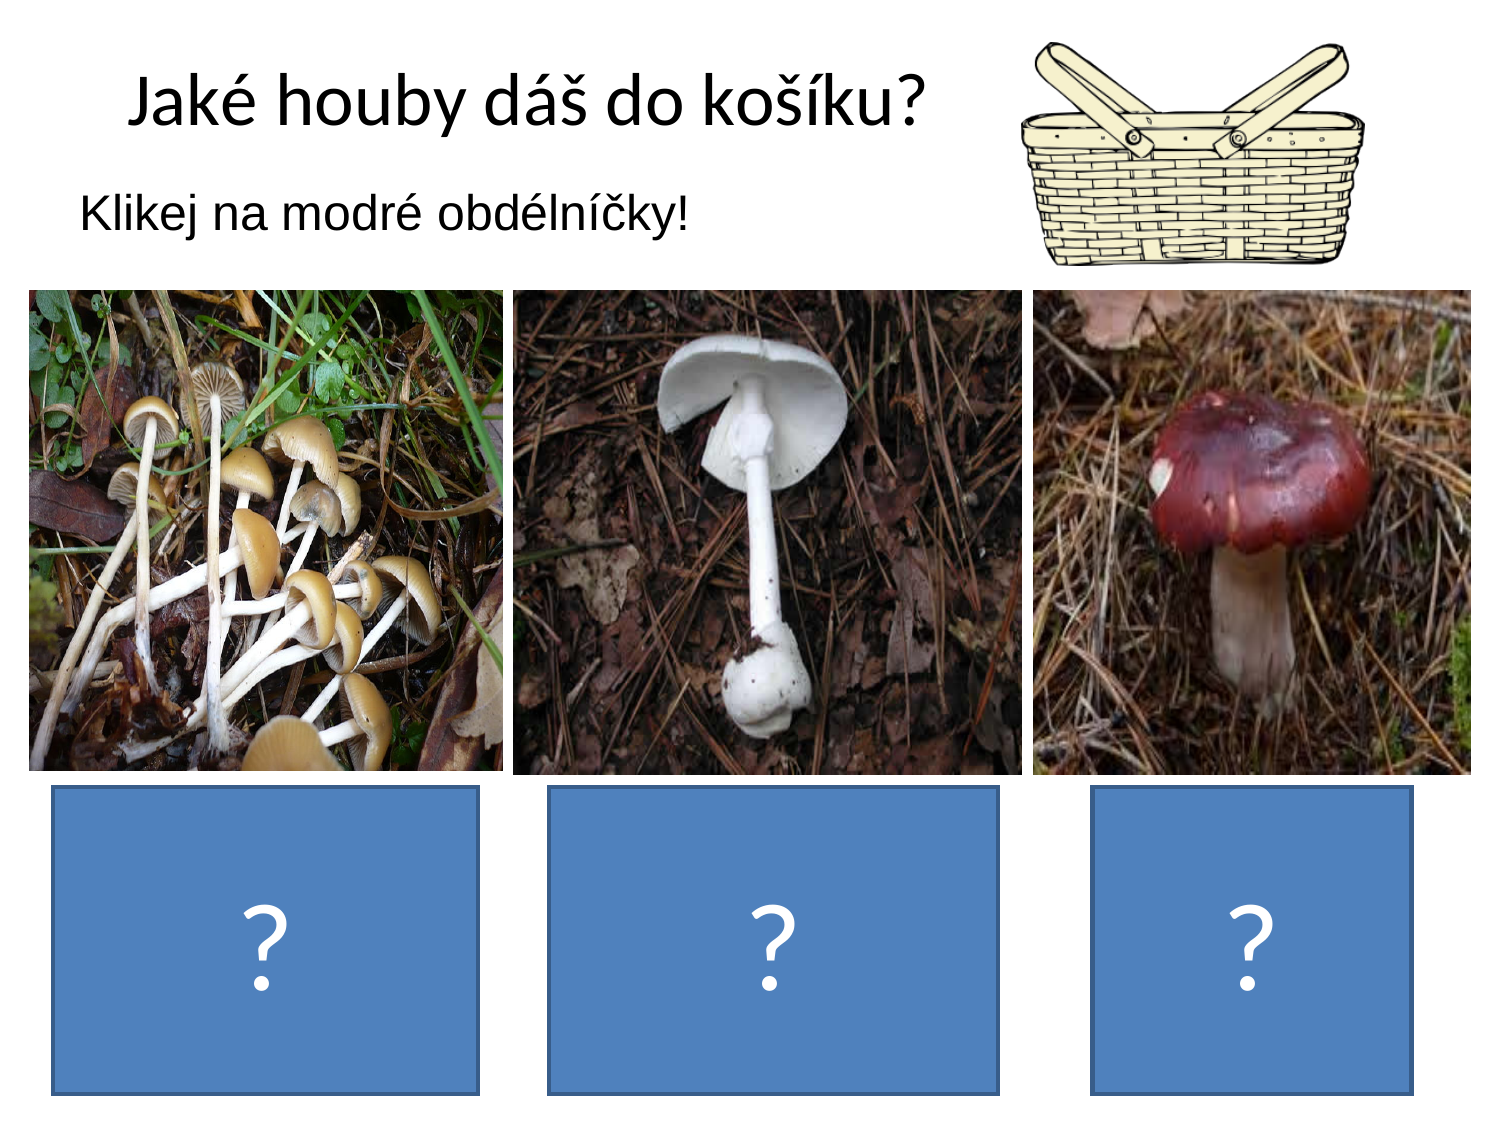

Jaké houby dáš do košíku?
Klikej na modré obdélníčky!
Špatně!
Špatně!
Špatně!
?
?
?
Lysohlávka česká
Muchomůrka bílá
Holubinka
 brunátná